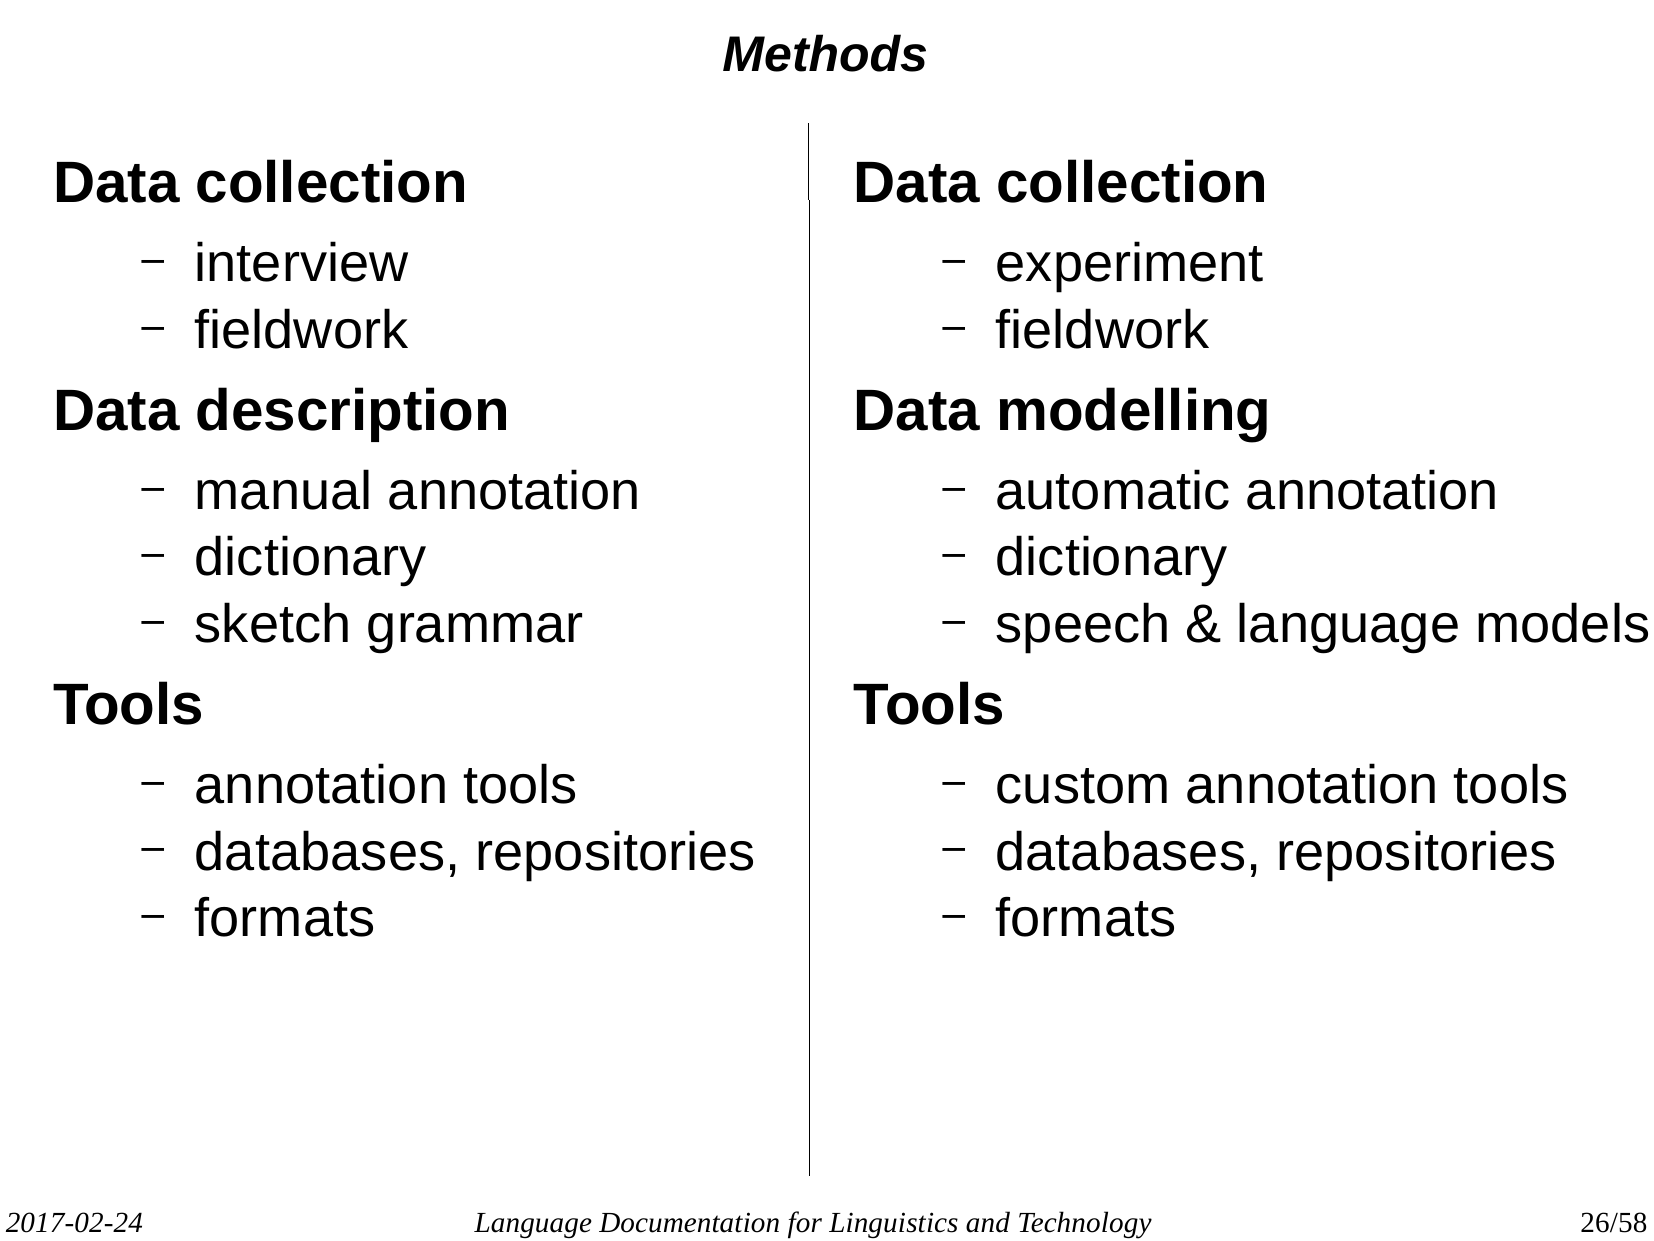

# Methods
Data collection
interview
fieldwork
Data description
manual annotation
dictionary
sketch grammar
Tools
annotation tools
databases, repositories
formats
Data collection
experiment
fieldwork
Data modelling
automatic annotation
dictionary
speech & language models
Tools
custom annotation tools
databases, repositories
formats
ELKL-4, U Agra, 2016-02-25_27
D. Gibbon: What can endangered languages teach the language technologies?
26